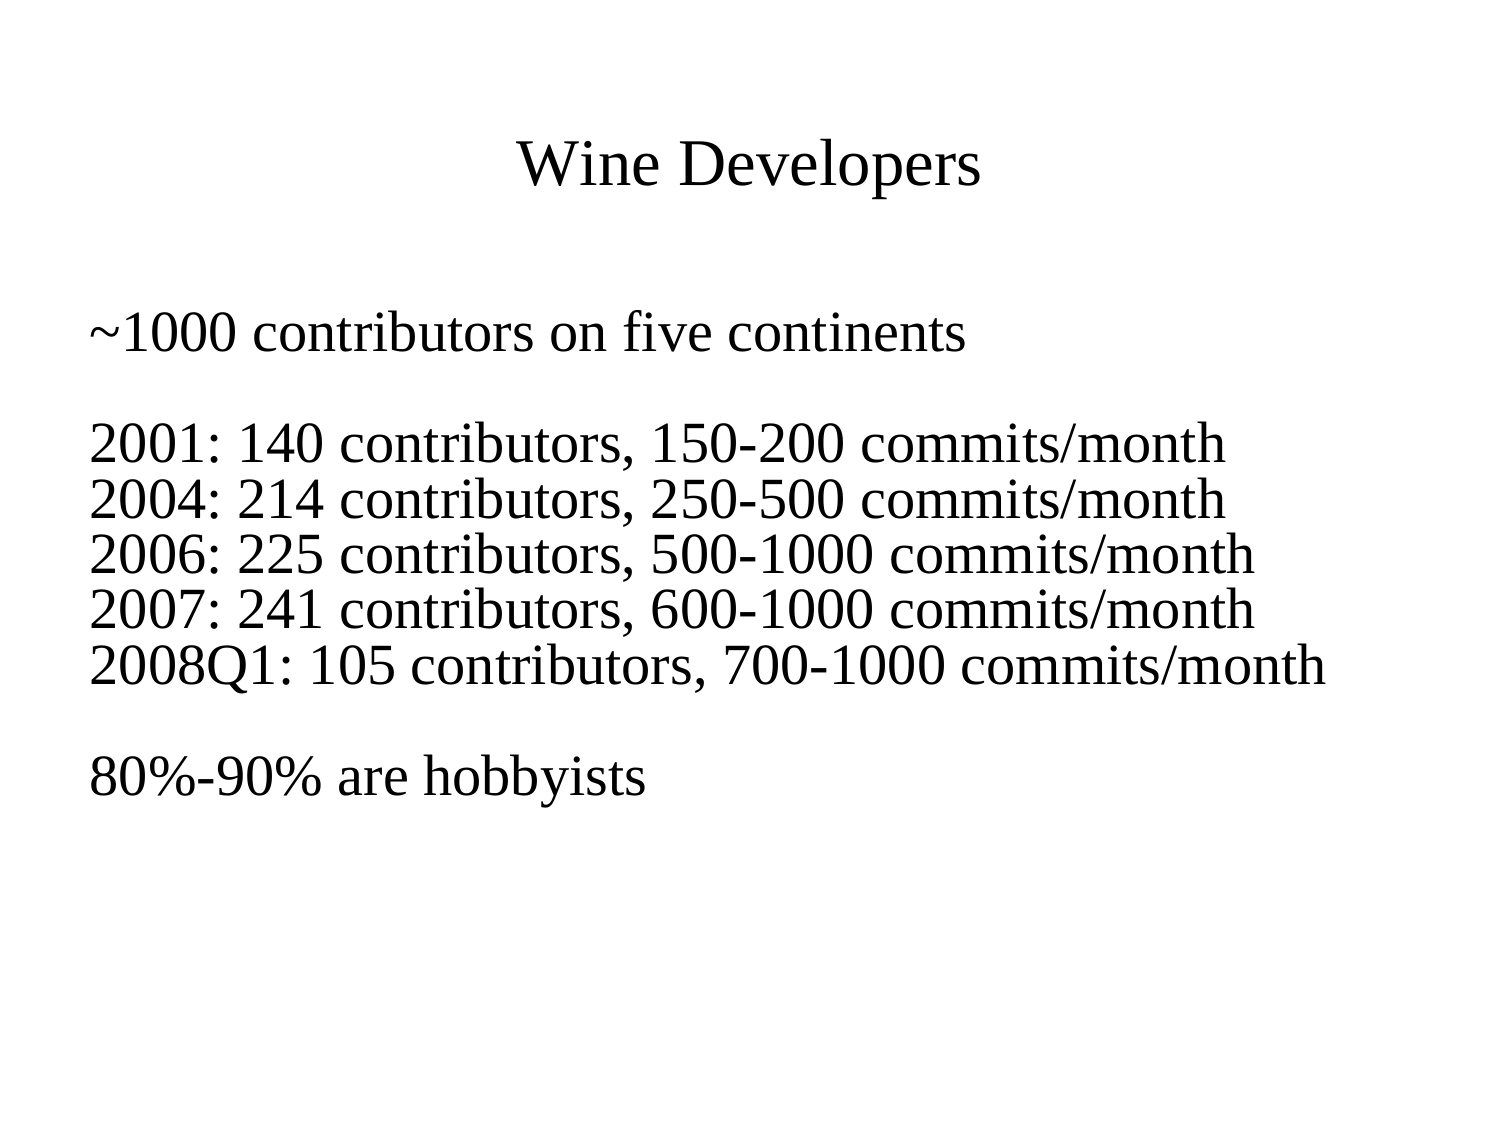

# Wine Developers
~1000 contributors on five continents
2001: 140 contributors, 150-200 commits/month
2004: 214 contributors, 250-500 commits/month
2006: 225 contributors, 500-1000 commits/month
2007: 241 contributors, 600-1000 commits/month
2008Q1: 105 contributors, 700-1000 commits/month
80%-90% are hobbyists